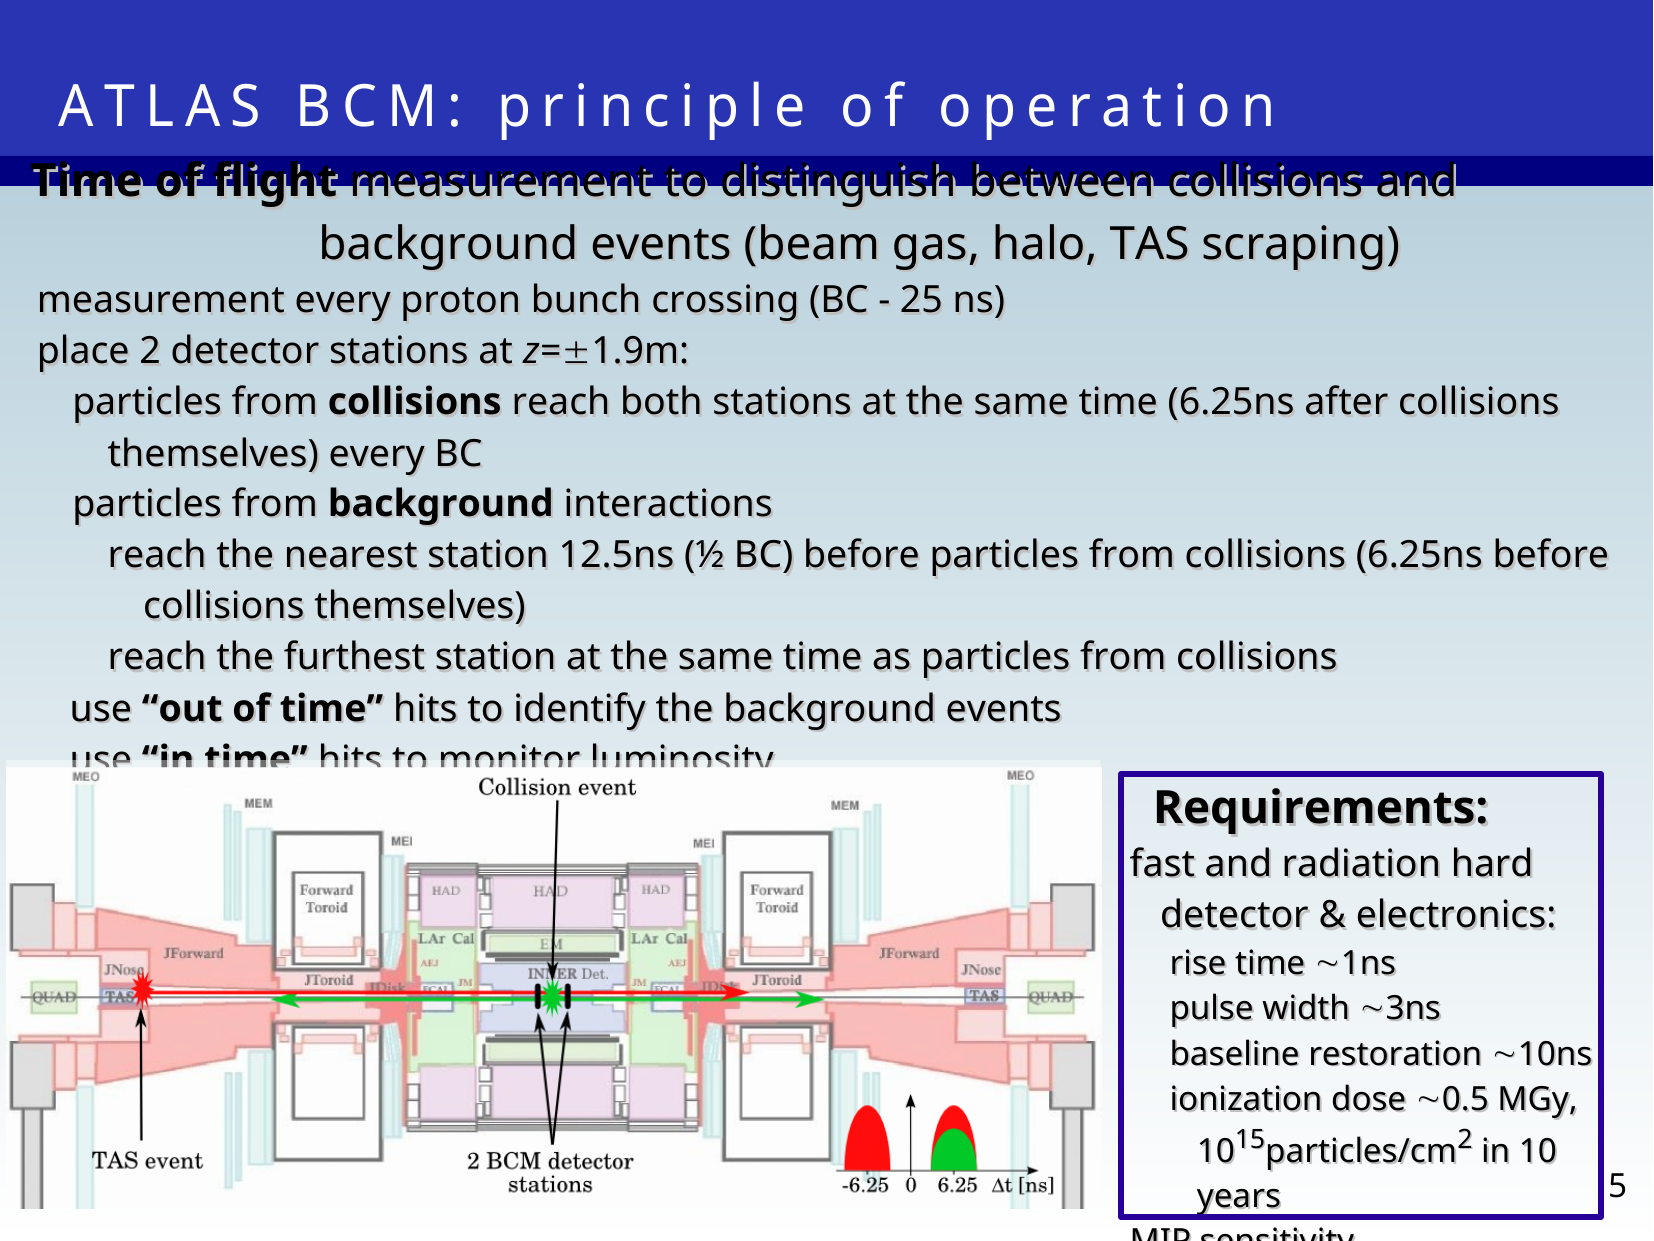

# ATLAS BCM: principle of operation
Time of flight measurement to distinguish between collisions and
 background events (beam gas, halo, TAS scraping)
measurement every proton bunch crossing (BC - 25 ns)
place 2 detector stations at z=1.9m:
particles from collisions reach both stations at the same time (6.25ns after collisions themselves) every BC
particles from background interactions
reach the nearest station 12.5ns (½ BC) before particles from collisions (6.25ns before collisions themselves)
reach the furthest station at the same time as particles from collisions
use “out of time” hits to identify the background events
use “in time” hits to monitor luminosity
Requirements:
fast and radiation hard detector & electronics:
rise time ~1ns
pulse width ~3ns
baseline restoration ~10ns
ionization dose ~0.5 MGy, 1015particles/cm2 in 10 years
MIP sensitivity
5